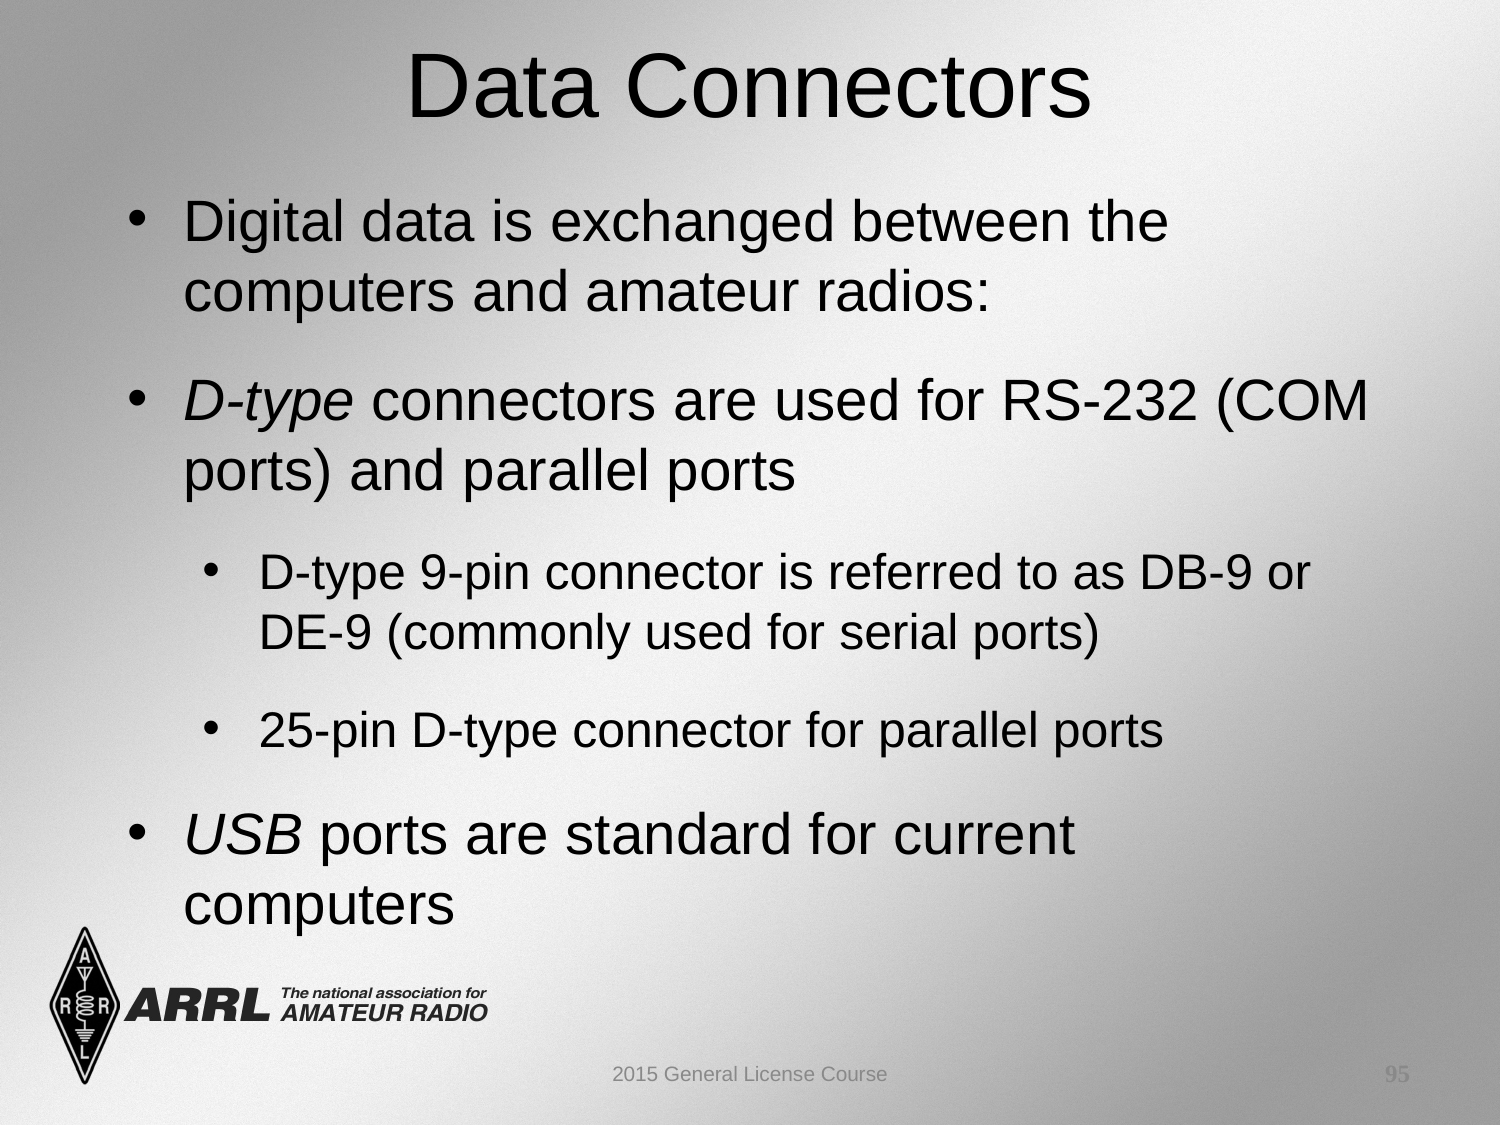

Data Connectors
Digital data is exchanged between the computers and amateur radios:
D-type connectors are used for RS-232 (COM ports) and parallel ports
D-type 9-pin connector is referred to as DB-9 or DE-9 (commonly used for serial ports)
25-pin D-type connector for parallel ports
USB ports are standard for current computers
2015 General License Course